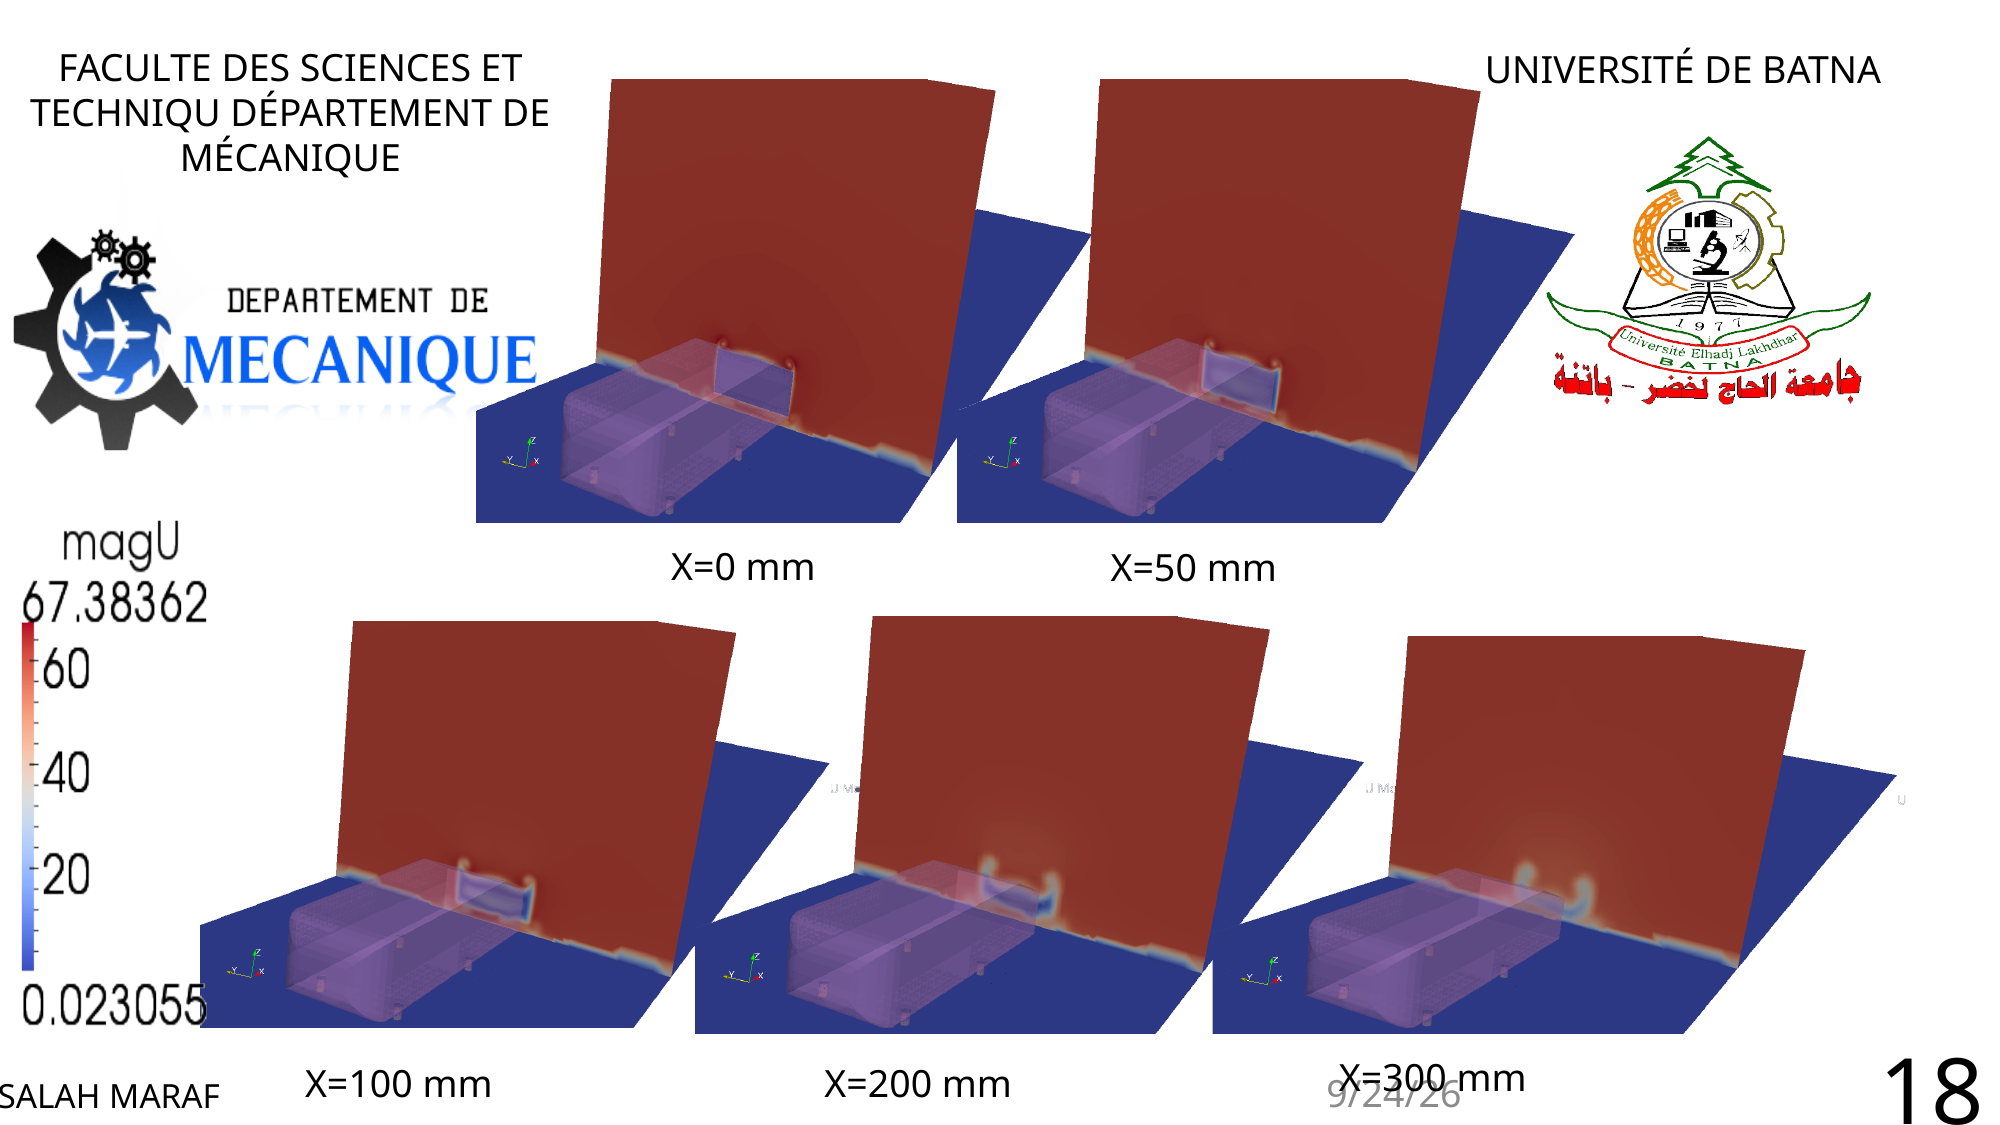

Faculte des Sciences et Techniqu Département de MÉCANIQUE
Université de Batna
X=0 mm
X=50 mm
X=300 mm
X=100 mm
X=200 mm
SALAH MARAF